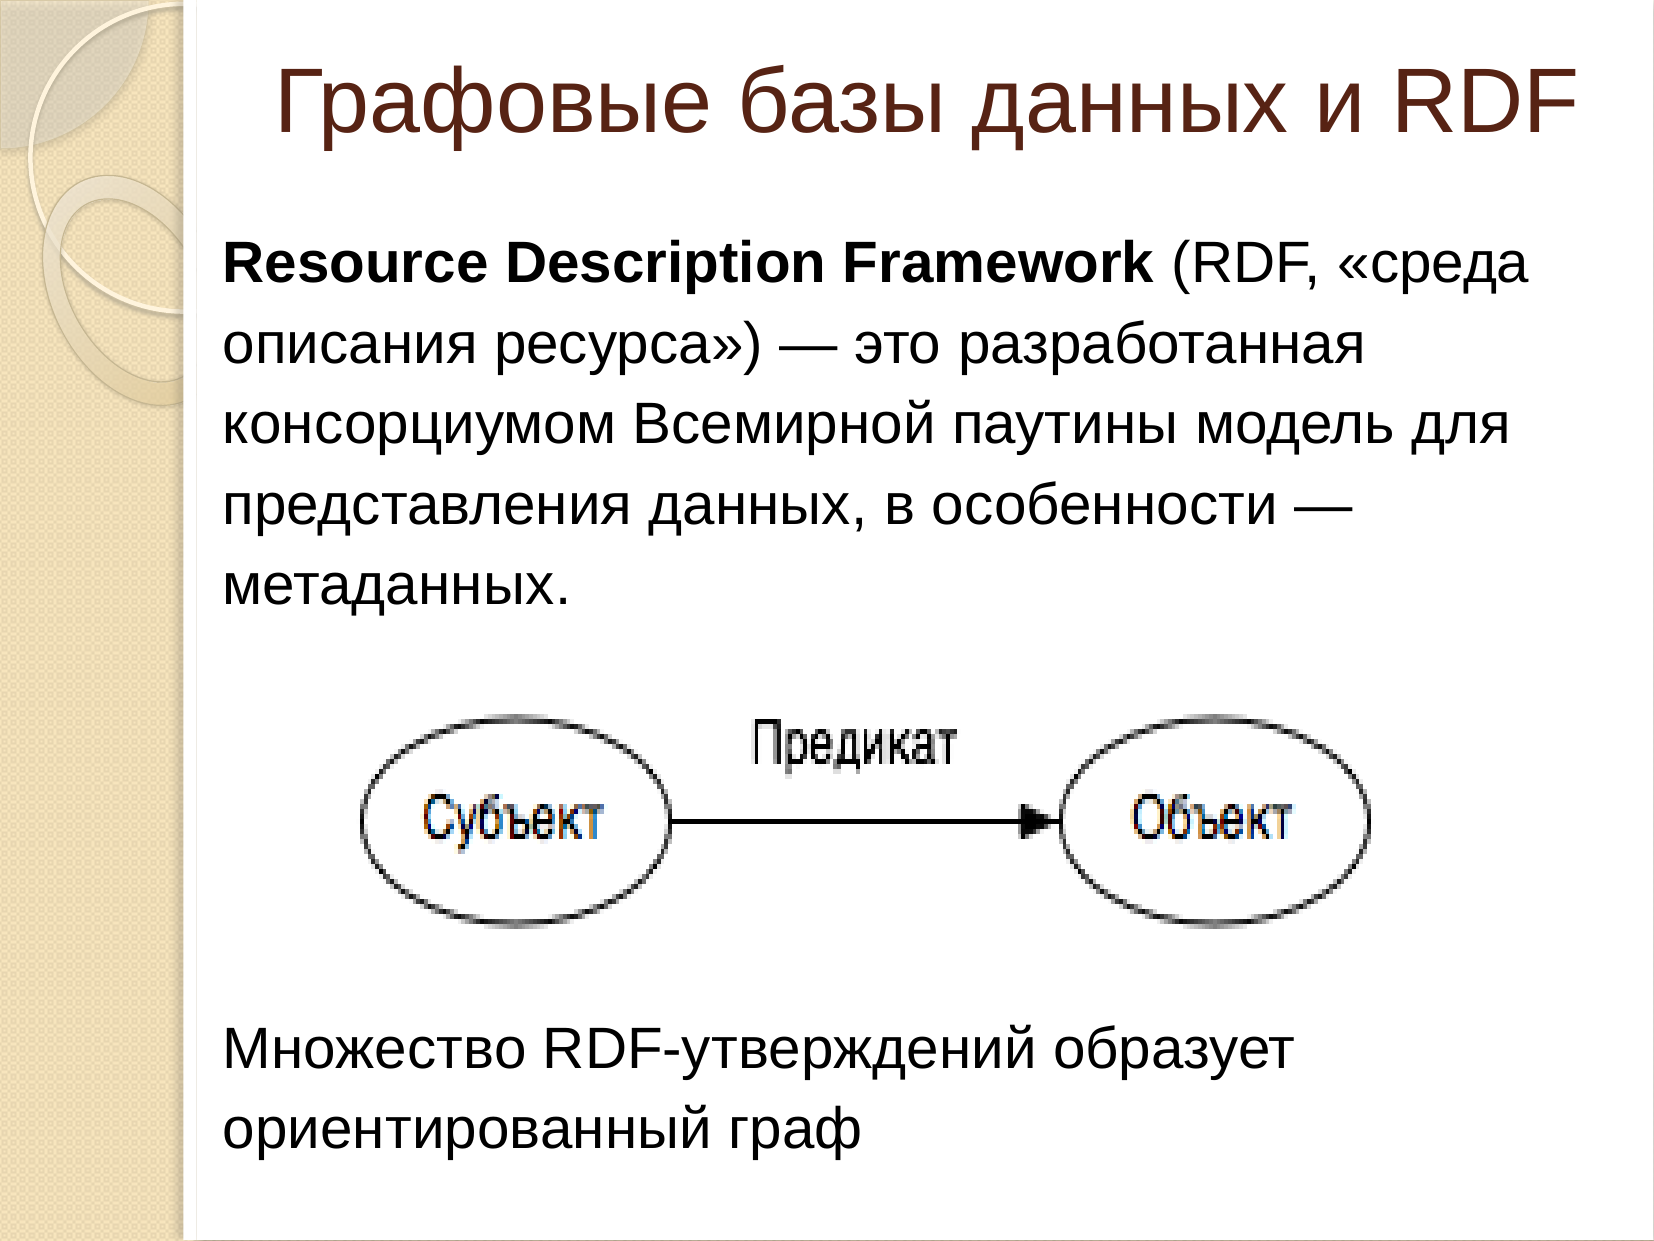

Графовые базы данных и RDF
# Resource Description Framework (RDF, «среда описания ресурса») — это разработанная консорциумом Всемирной паутины модель для представления данных, в особенности — метаданных.
Множество RDF-утверждений образует ориентированный граф